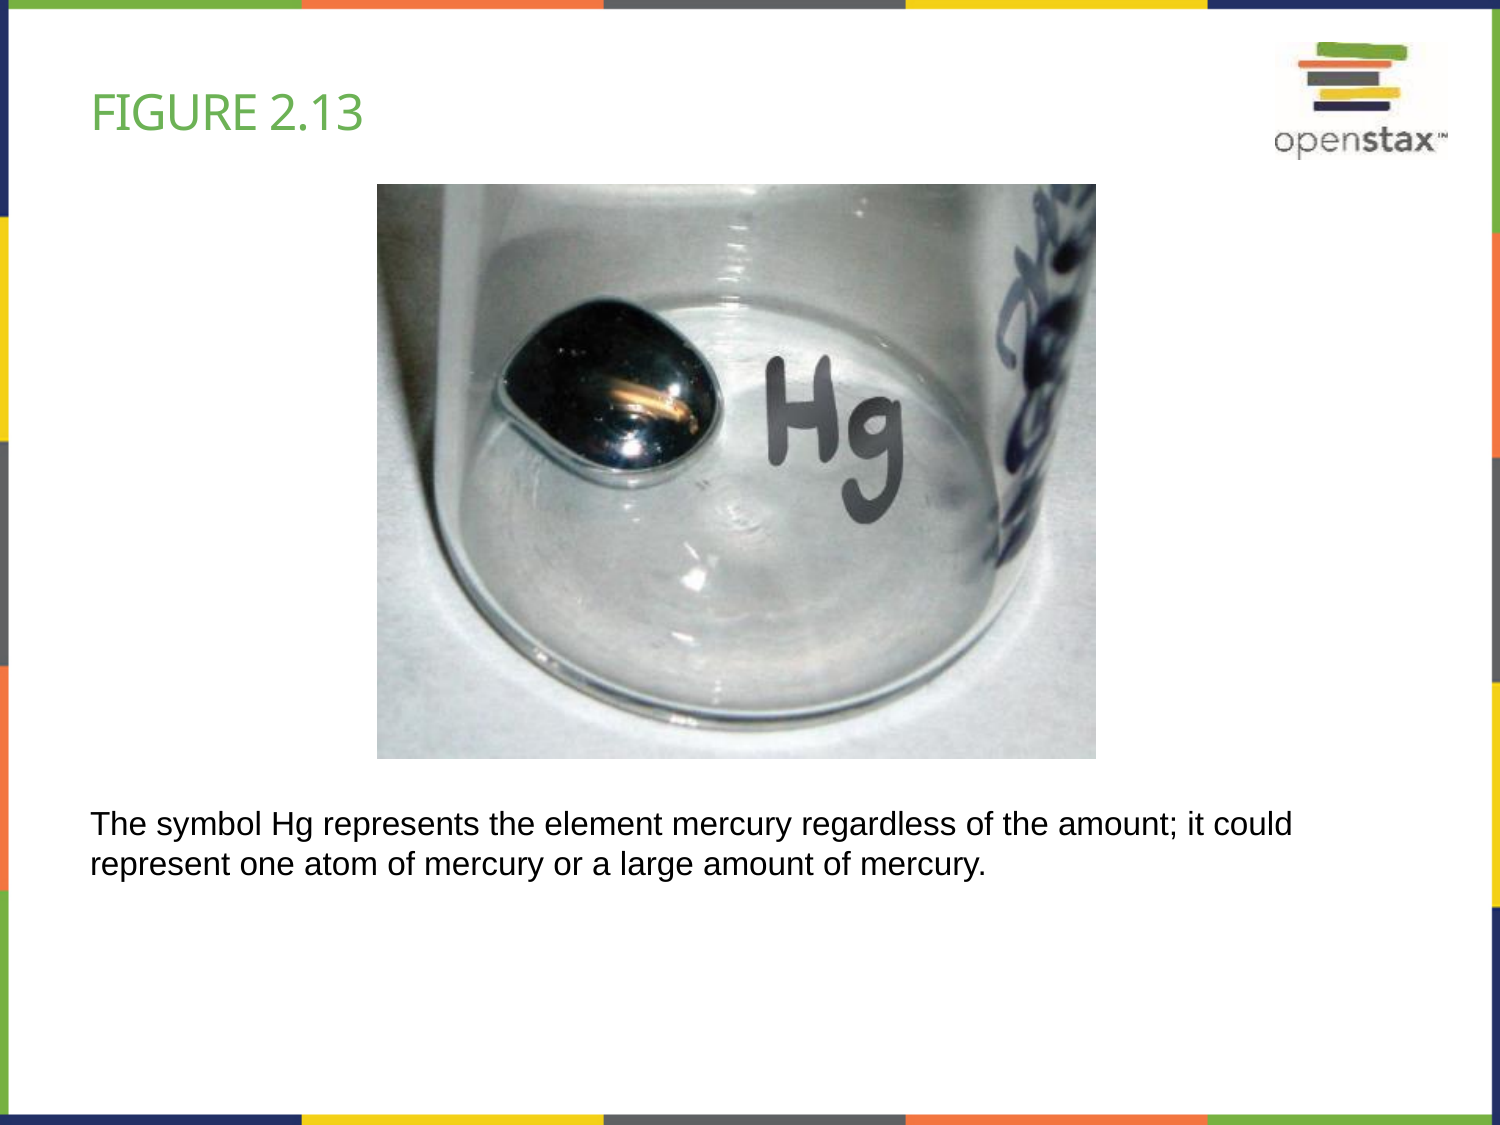

# Figure 2.13
The symbol Hg represents the element mercury regardless of the amount; it could represent one atom of mercury or a large amount of mercury.